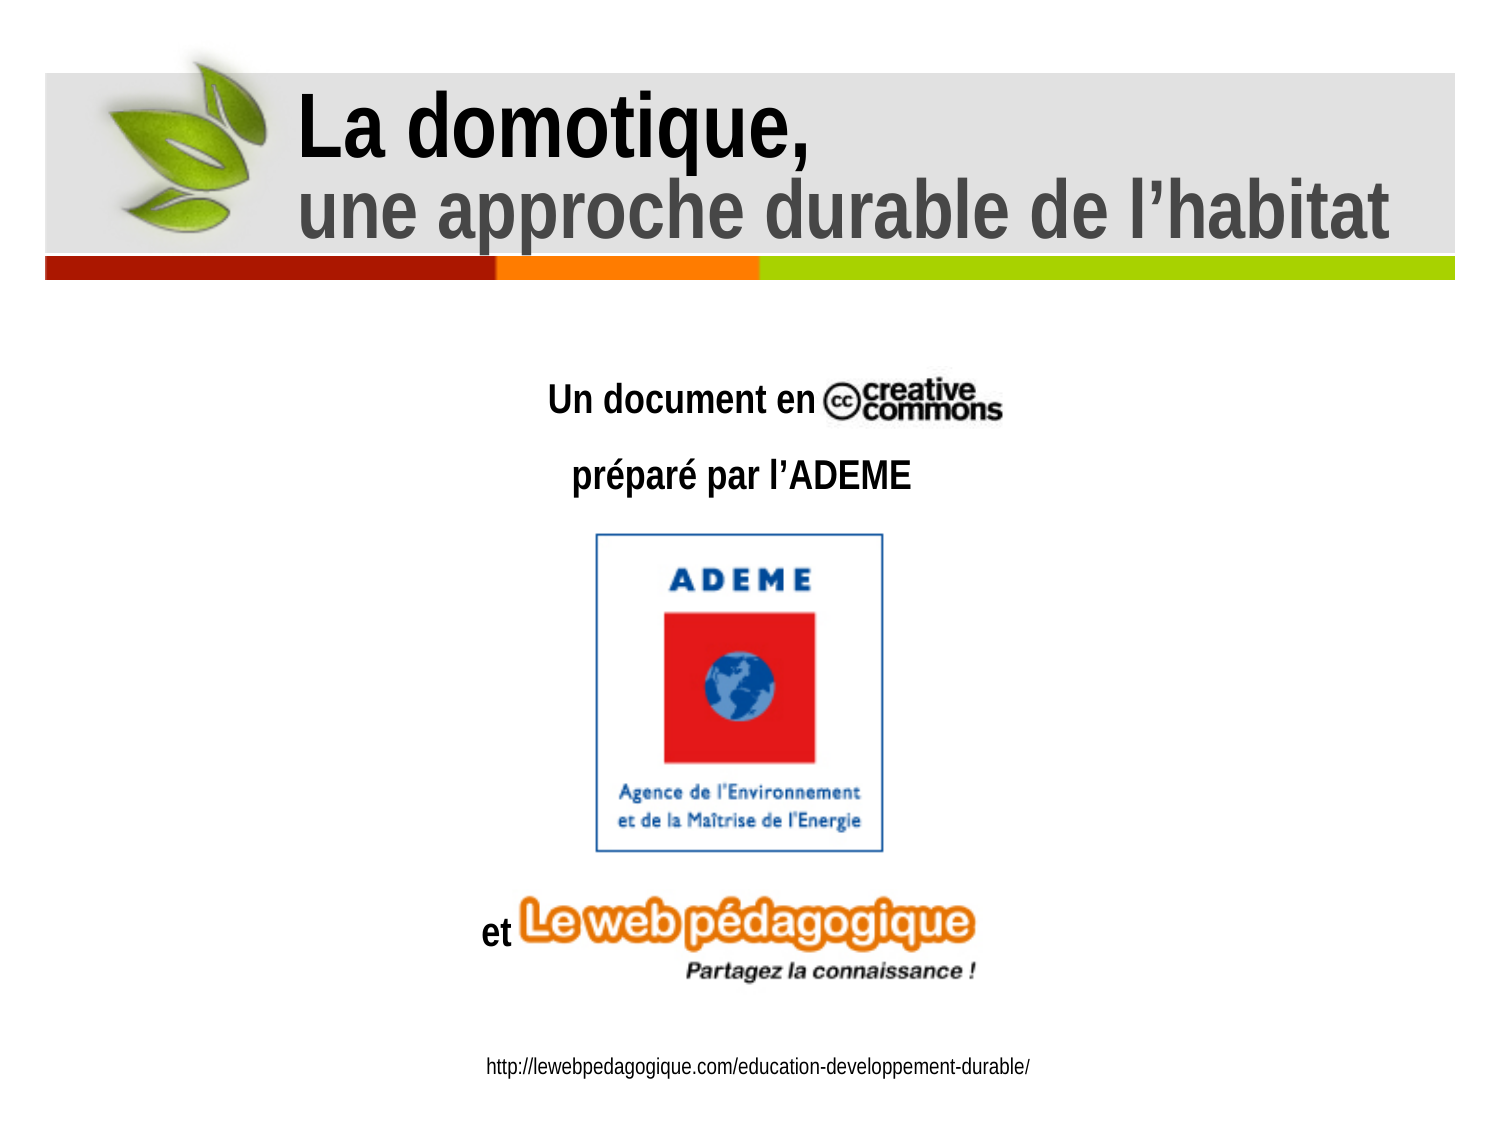

La domotique,
une approche durable de l’habitat
 Un document en
préparé par l’ADEME
 et
http://lewebpedagogique.com/education-developpement-durable/